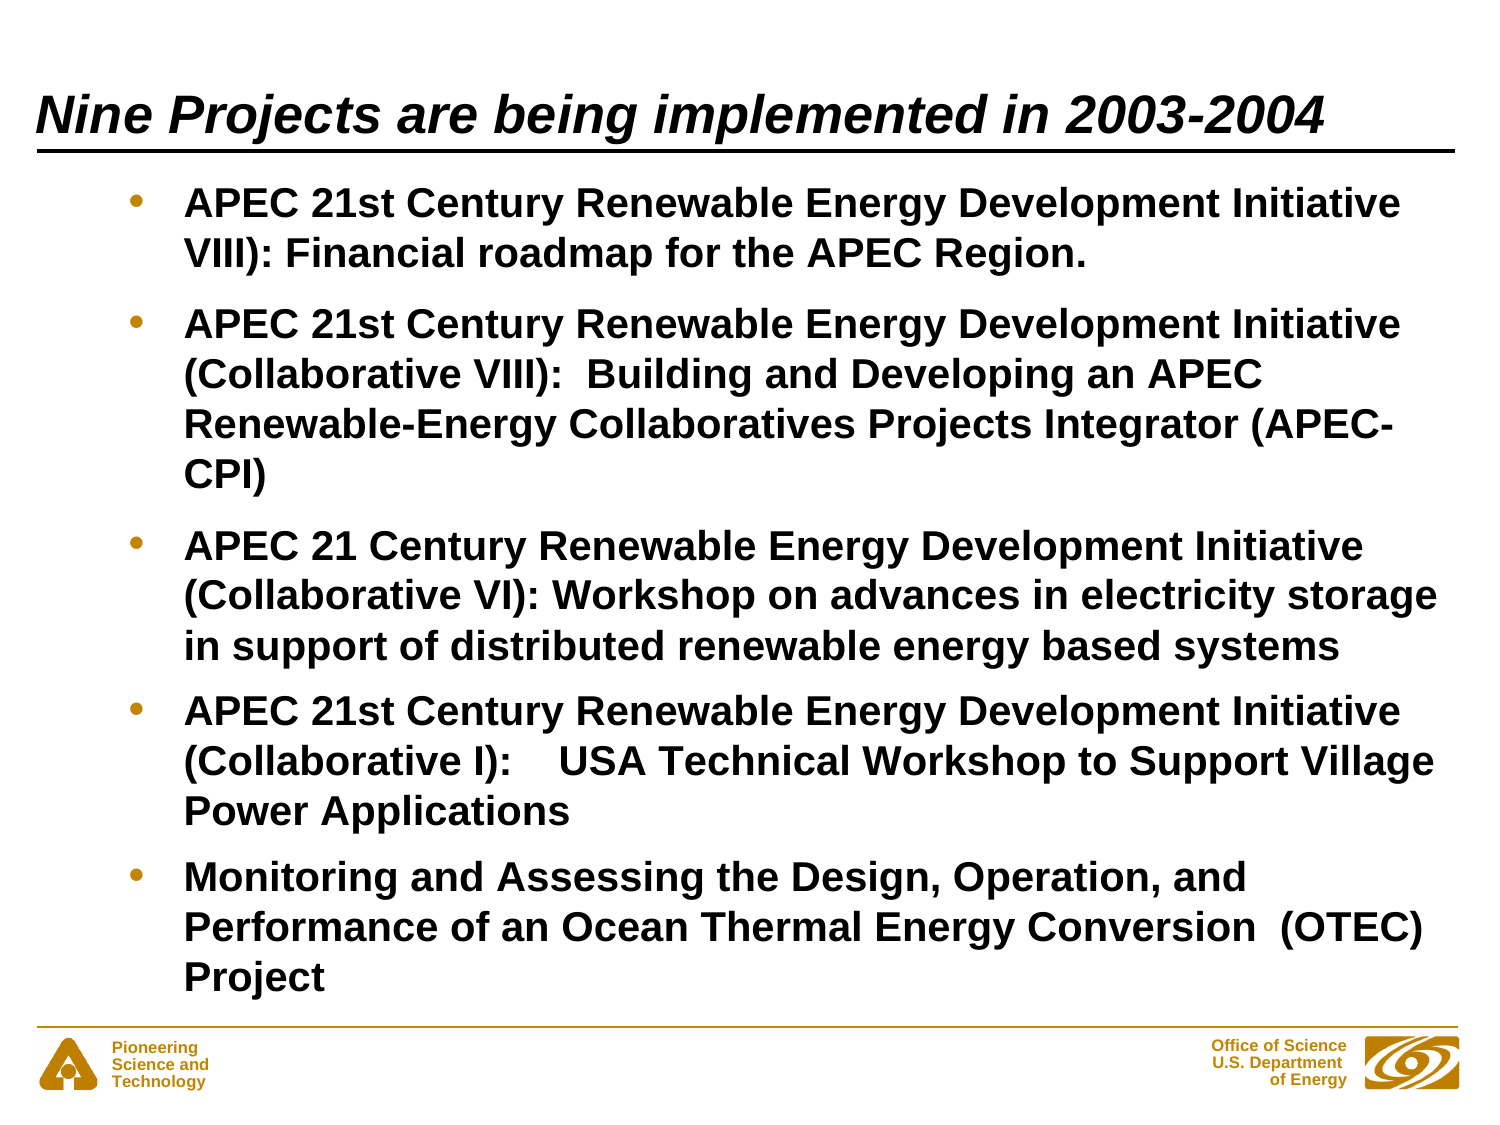

# Nine Projects are being implemented in 2003-2004
APEC 21st Century Renewable Energy Development Initiative VIII): Financial roadmap for the APEC Region.
APEC 21st Century Renewable Energy Development Initiative (Collaborative VIII): Building and Developing an APEC Renewable-Energy Collaboratives Projects Integrator (APEC-CPI)
APEC 21 Century Renewable Energy Development Initiative (Collaborative VI): Workshop on advances in electricity storage in support of distributed renewable energy based systems
APEC 21st Century Renewable Energy Development Initiative (Collaborative I): USA Technical Workshop to Support Village Power Applications
Monitoring and Assessing the Design, Operation, and Performance of an Ocean Thermal Energy Conversion (OTEC) Project